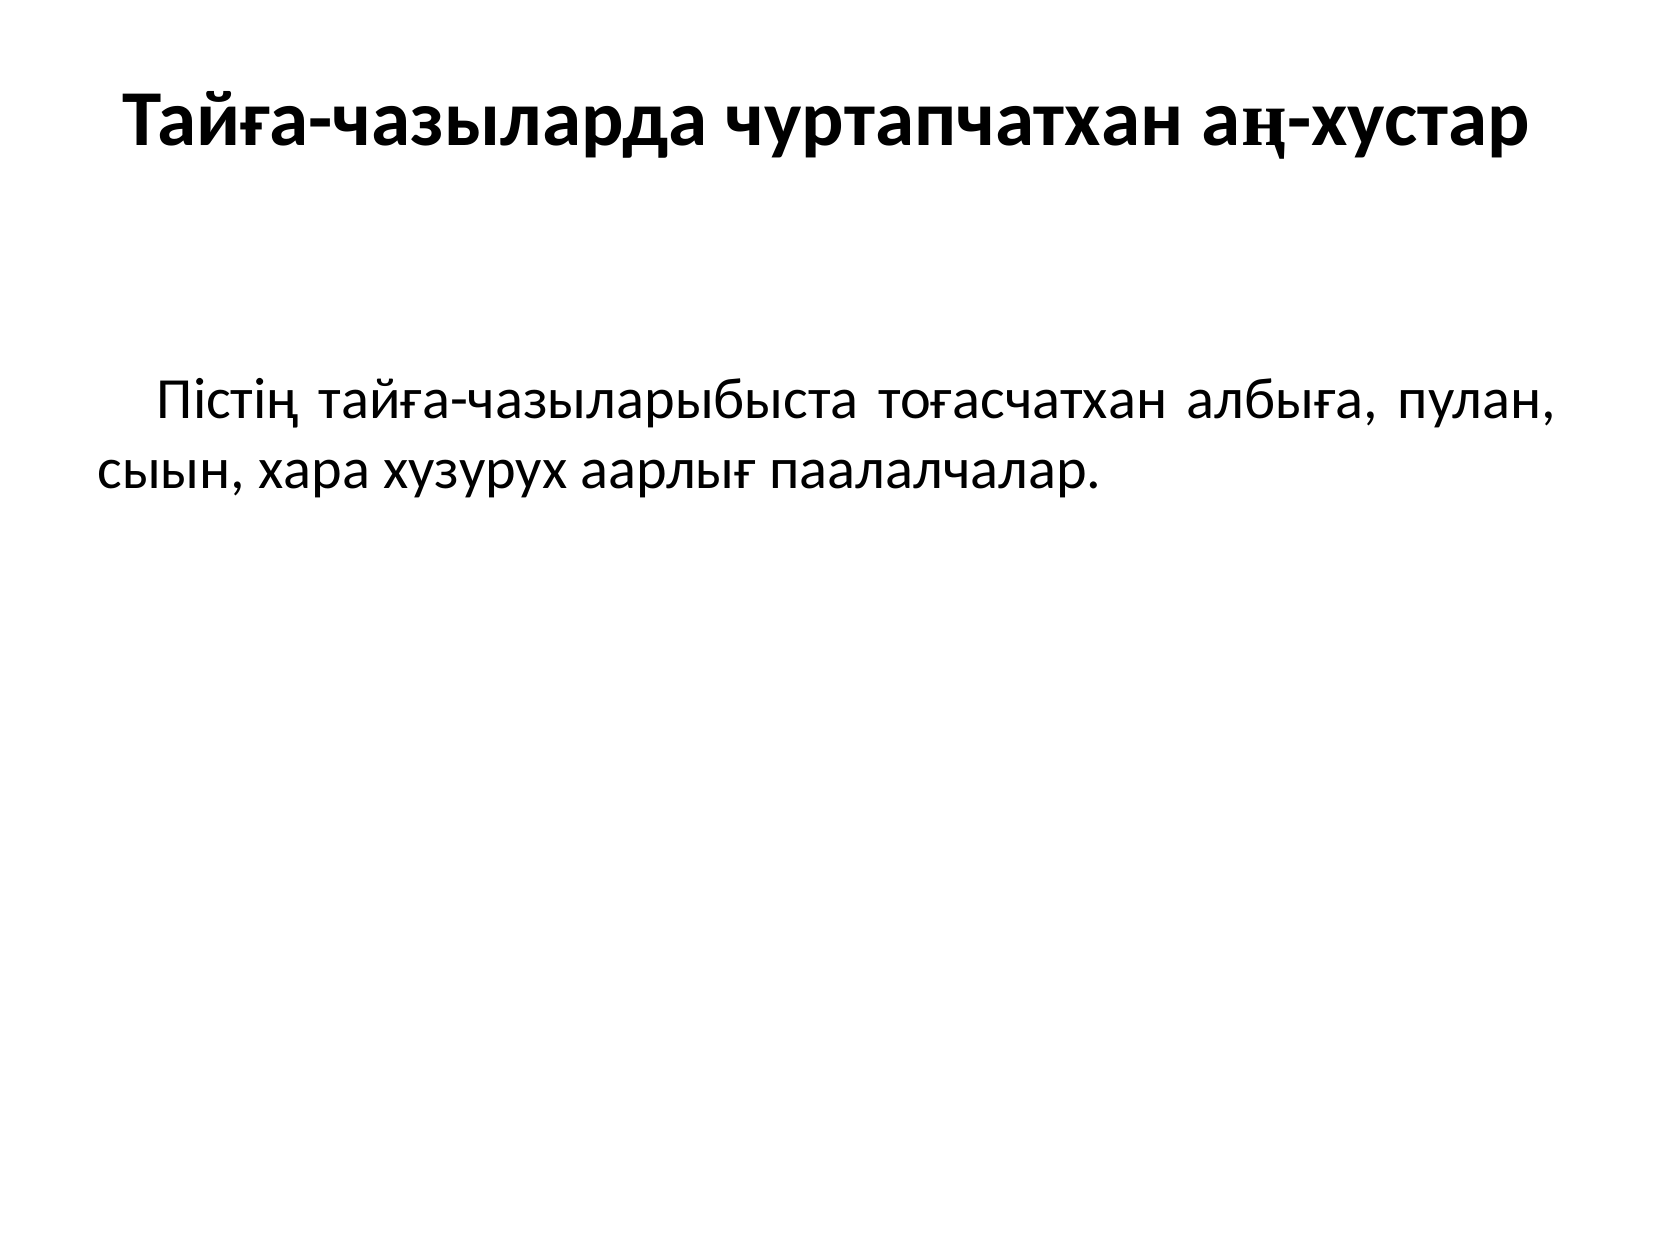

# Тайға-чазыларда чуртапчатхан аң-хустар
Пістің тайға-чазыларыбыста тоғасчатхан албыға, пулан, сыын, хара хузурух аарлығ паалалчалар.